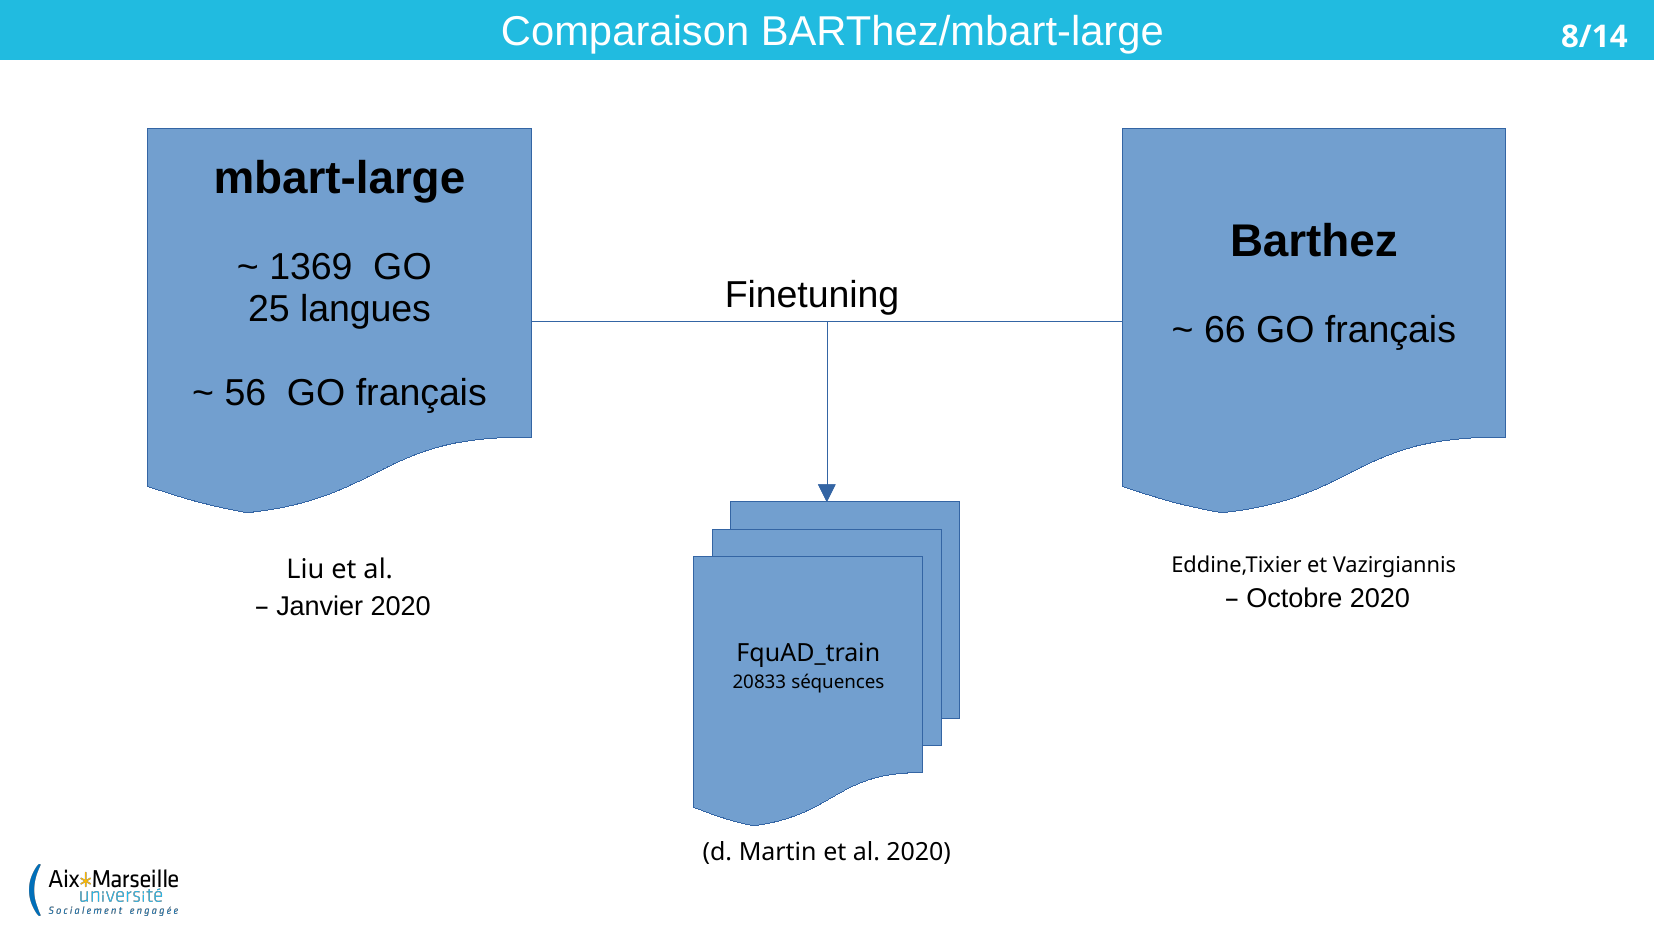

Comparaison BARThez/mbart-large
8/14
mbart-large
~ 1369 GO
25 langues
~ 56 GO français
Barthez
~ 66 GO français
Finetuning
FquAD_train
20833 séquences
Liu et al.
 – Janvier 2020
Eddine,Tixier et Vazirgiannis
 – Octobre 2020
(d. Martin et al. 2020)